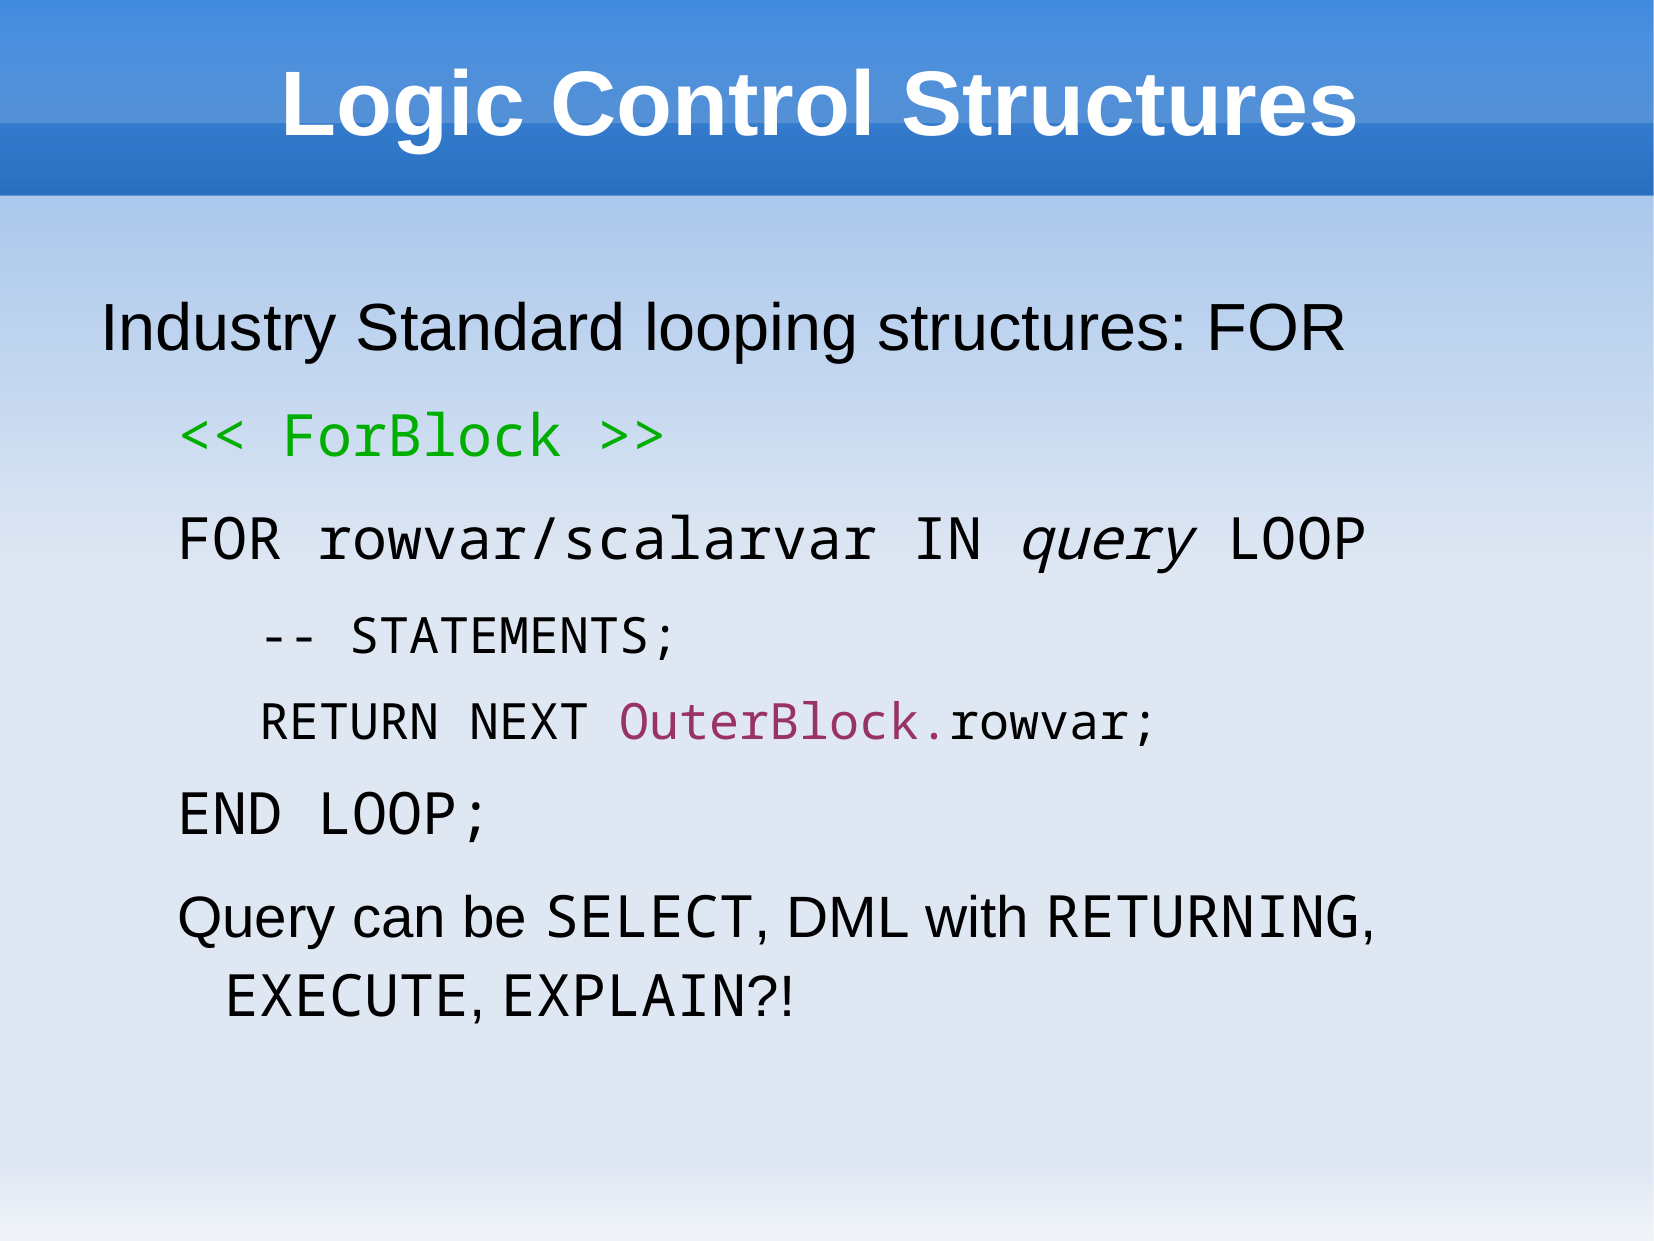

# Logic Control Structures
Industry Standard looping structures: FOR
<< ForBlock >>
FOR rowvar/scalarvar IN query LOOP
-- STATEMENTS;
RETURN NEXT OuterBlock.rowvar;
END LOOP;
Query can be SELECT, DML with RETURNING, EXECUTE, EXPLAIN?!